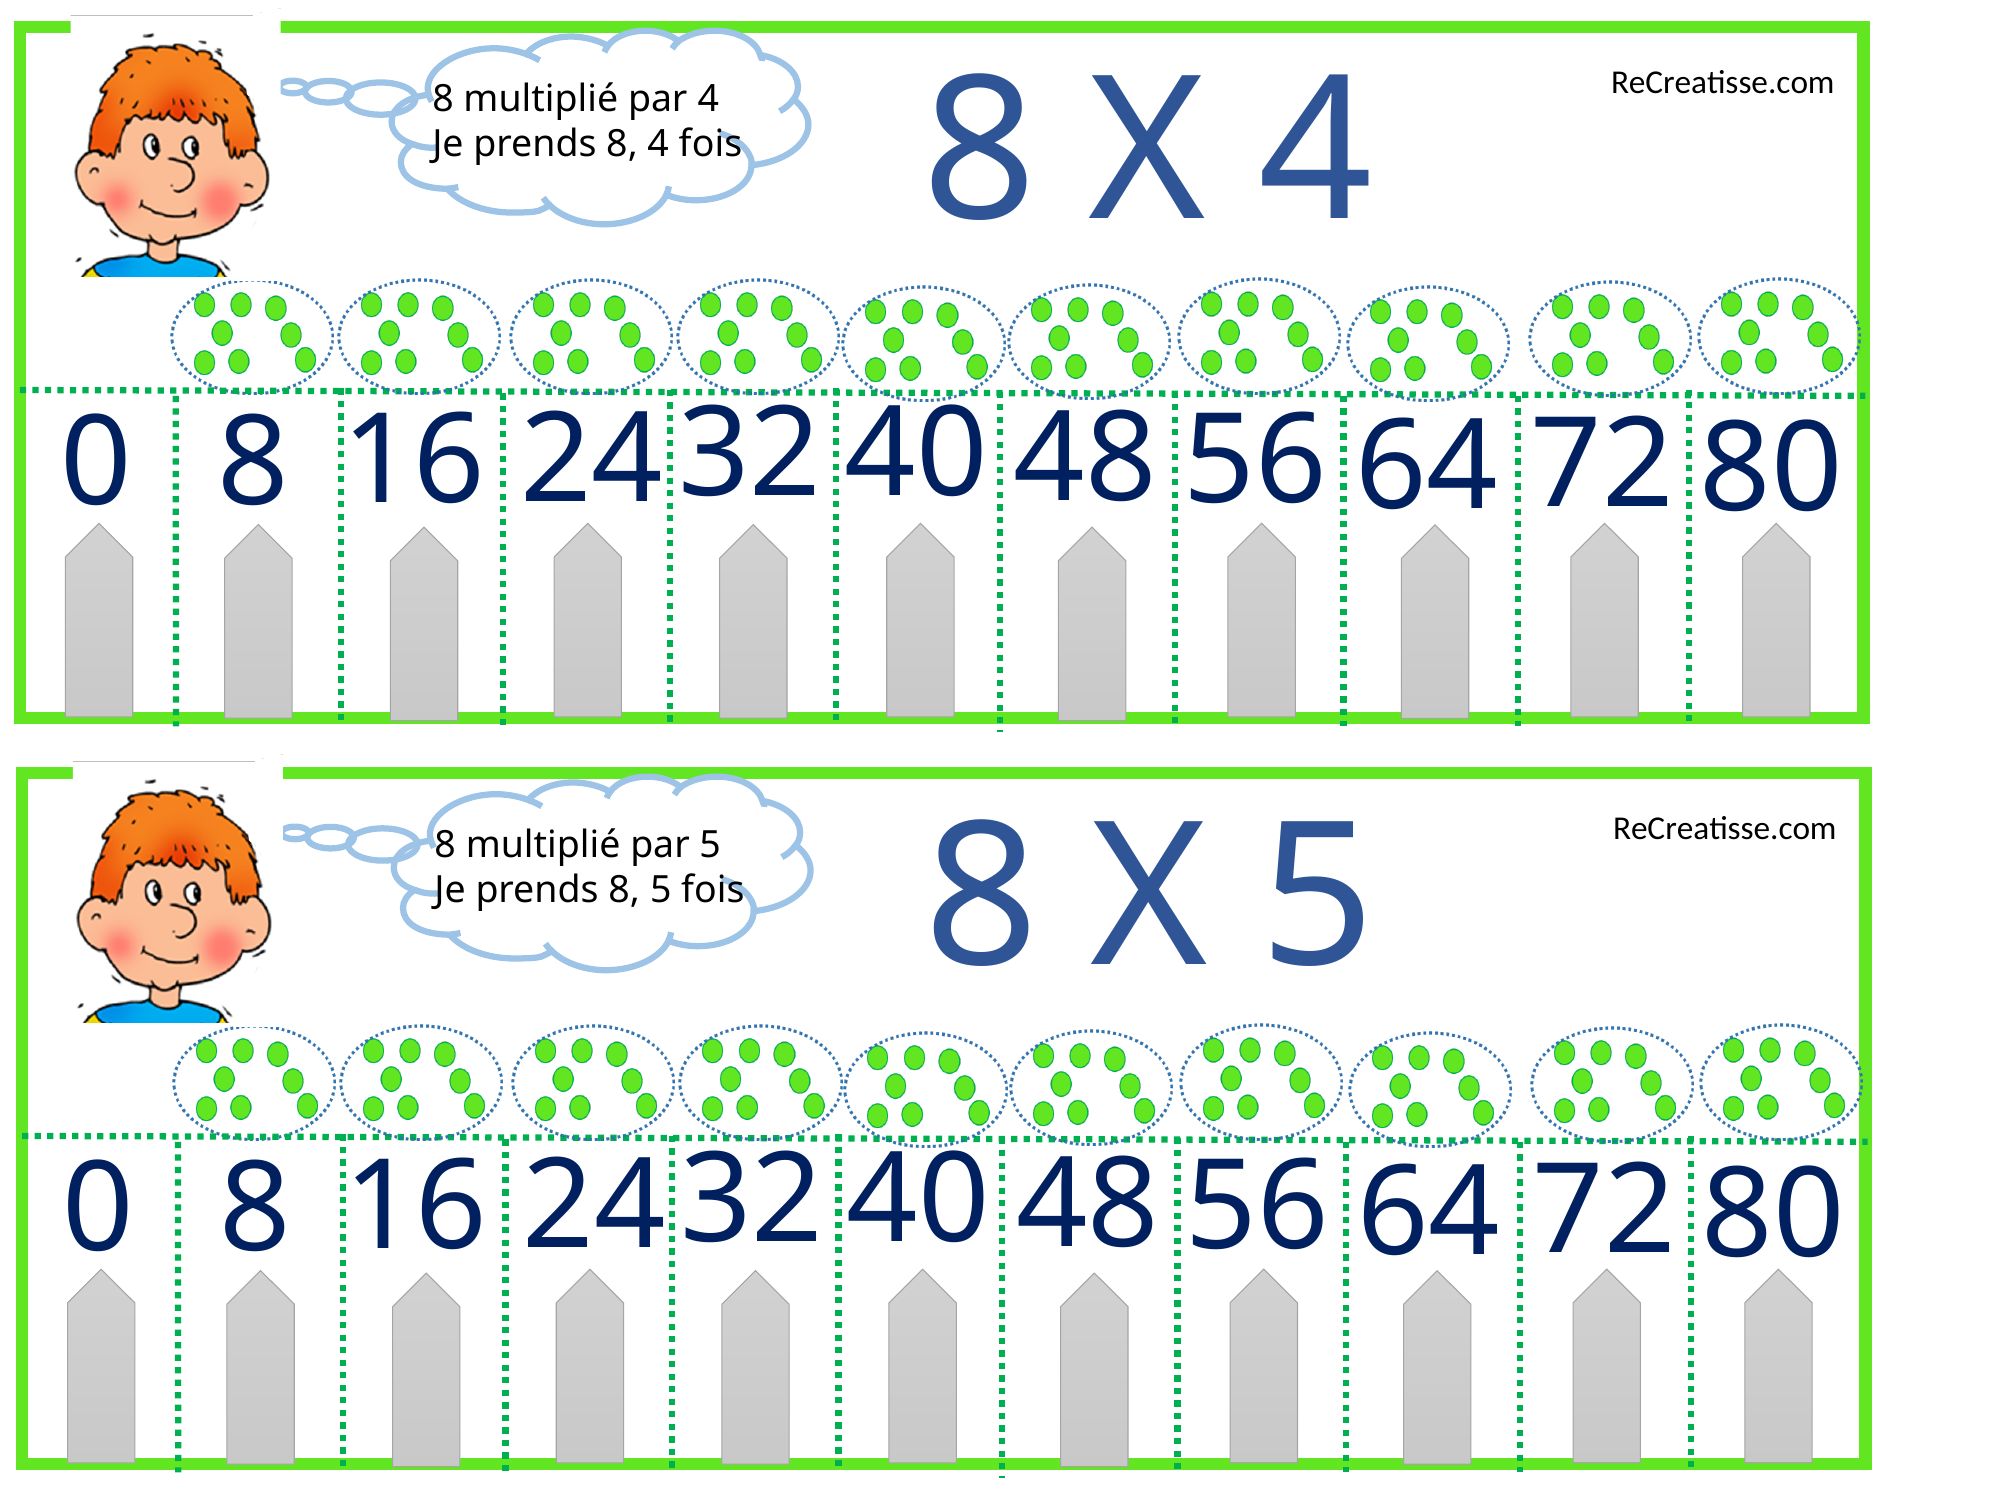

8 X 4
ReCreatisse.com
8 multiplié par 4
Je prends 8, 4 fois
32
40
48
24
56
16
0
8
72
64
80
8 X 5
ReCreatisse.com
8 multiplié par 5
Je prends 8, 5 fois
32
40
48
24
56
16
0
8
72
64
80